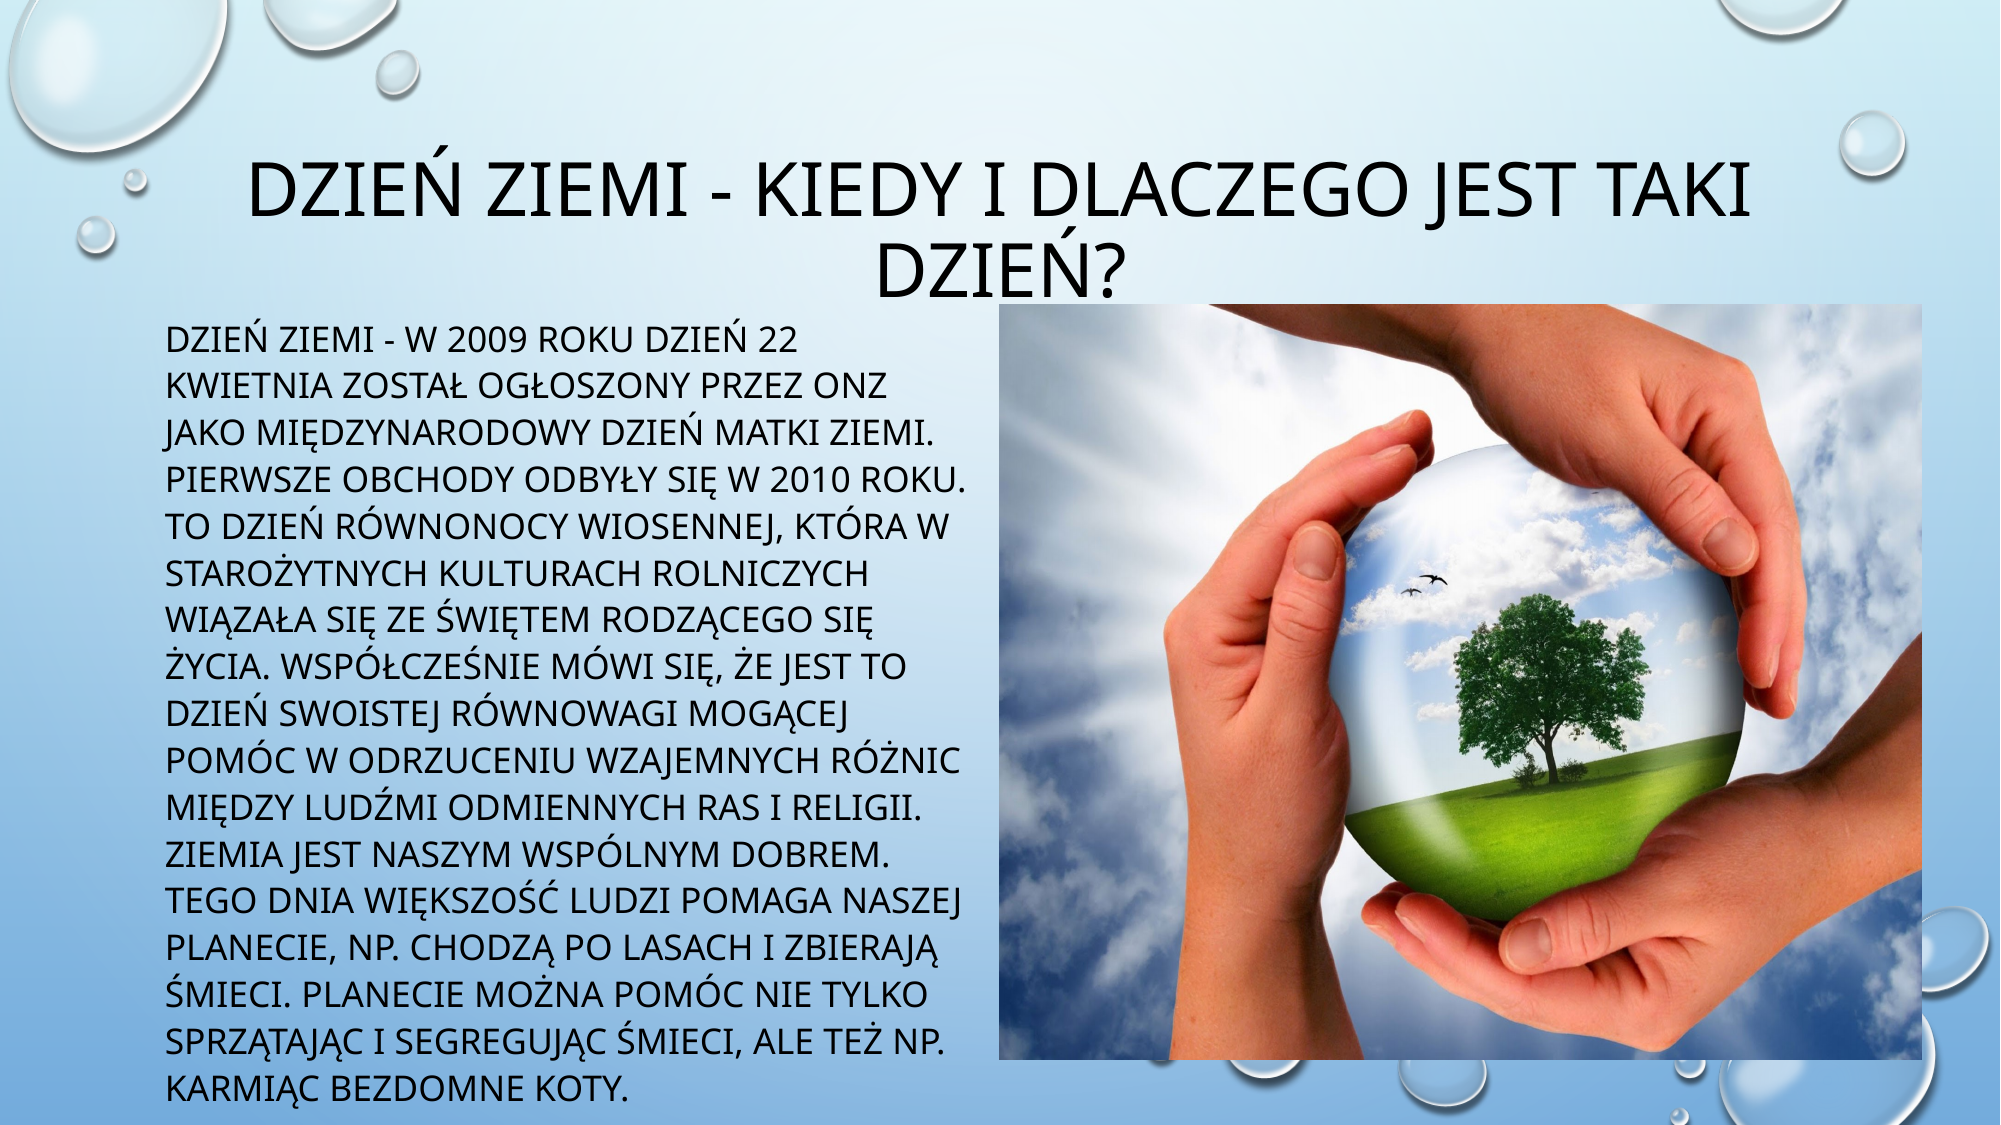

# Dzień ziemi - kiedy i dlACZEGO JEST TAKI DZIEŃ?
DZIEŃ ZIEMI - w 2009 roku dzień 22 kwietnia został ogłoszony przez ONZ jako Międzynarodowy Dzień Matki Ziemi. Pierwsze obchody odbyły się w 2010 roku. TO DZIEŃ RównonocY wiosennEJ, KTÓRA w starożytnych kulturach rolniczych wiązała się ze świętem rodzącego się życia. Współcześnie MÓWI się, że jest to dzień swoistej równowagi mogącej pomóc w odrzuceniu wzajemnych różnic między ludźmi odmiennych ras i religii. ZIEMIA jest naszym wspólnym dobrem. TEGO DNIA WIĘKSZOŚĆ LUDZI POMAGA NASZEJ PLANECIE, NP. CHODZĄ PO LASACH I ZBIERAJĄ ŚMIECI. PLANECIE MOŻNA POMÓC NIE TYLKO SPRZĄTAJĄC I SEGREGUJĄC ŚMIECI, ALE TEŻ NP. KARMIĄC BEZDOMNE KOTY.